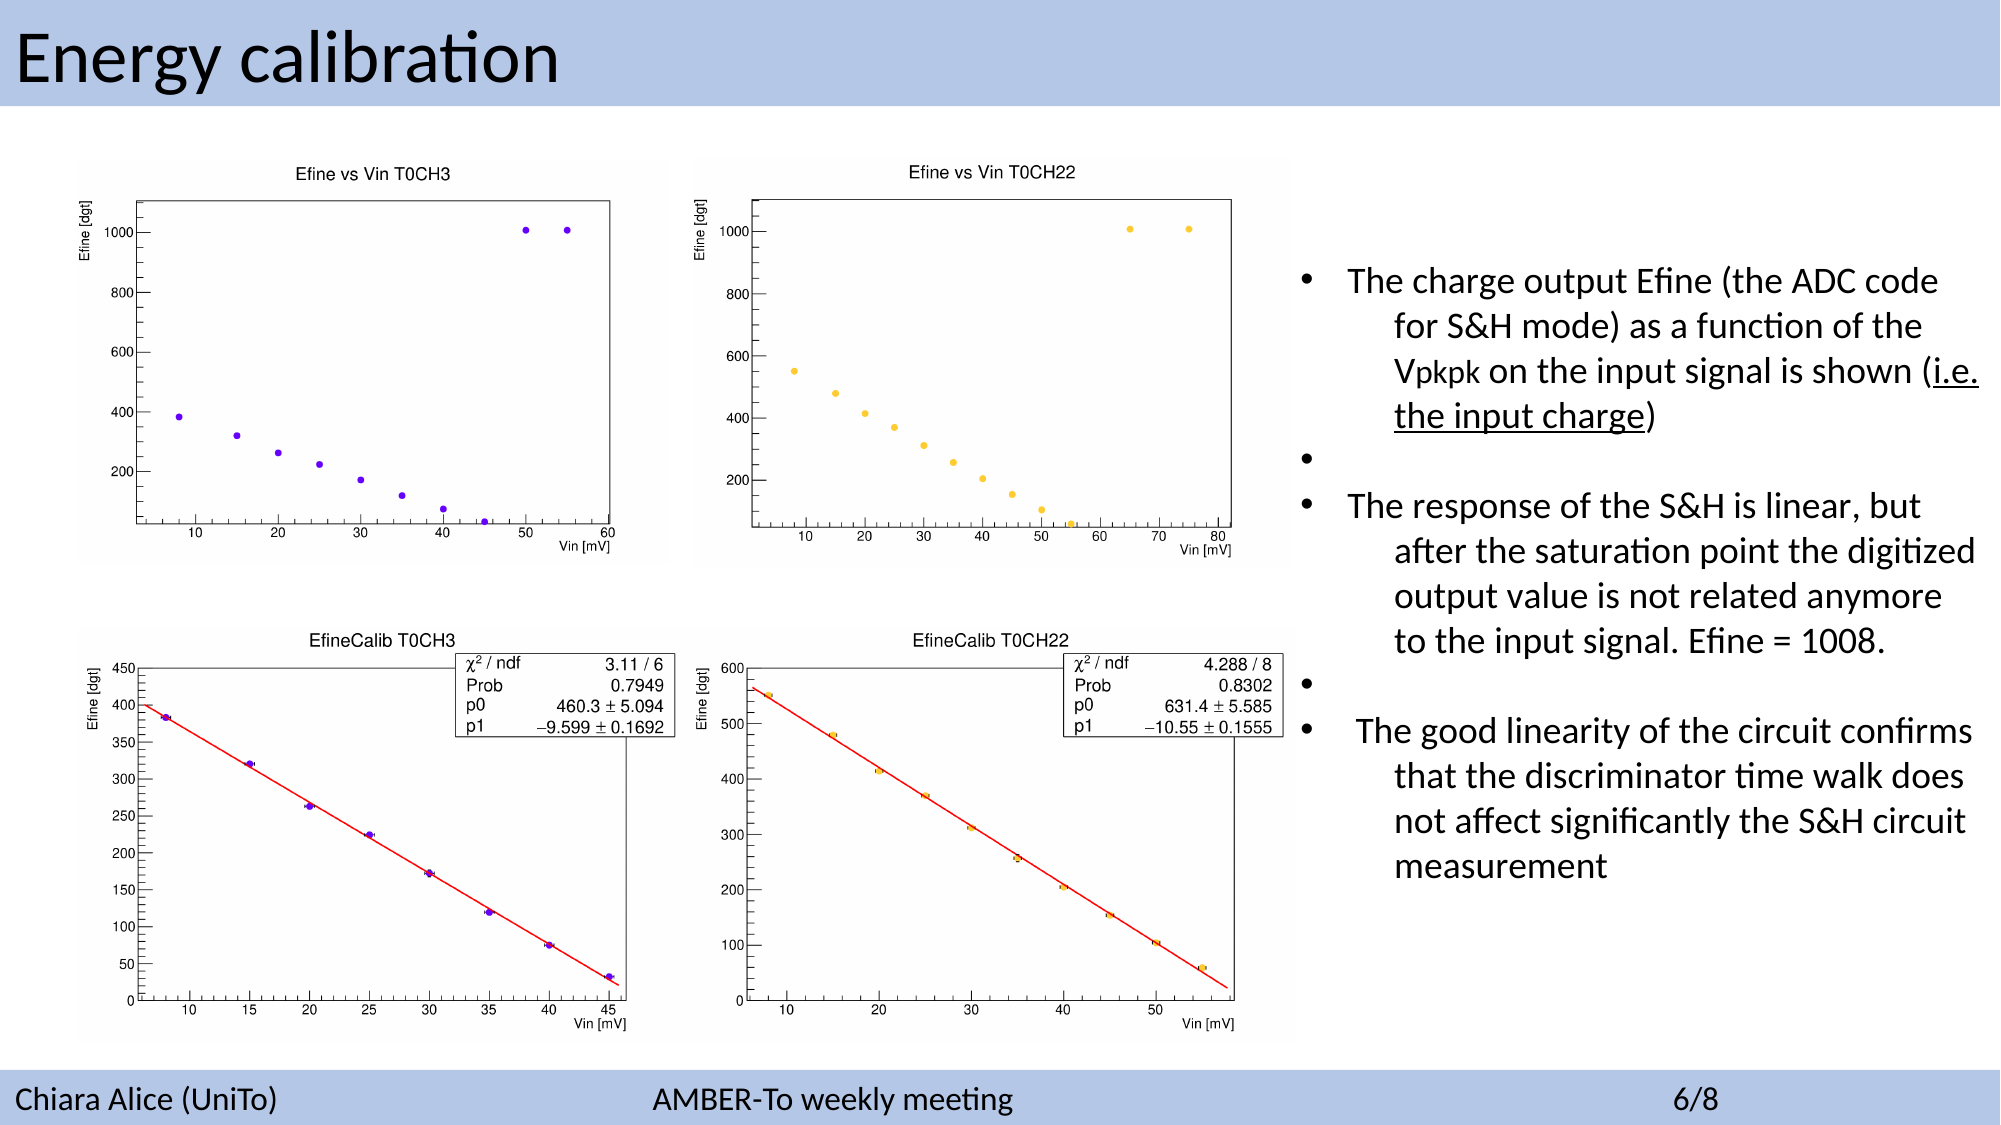

Energy calibration
The charge output Efine (the ADC code for S&H mode) as a function of the Vpkpk on the input signal is shown (i.e. the input charge)
The response of the S&H is linear, but after the saturation point the digitized output value is not related anymore to the input signal. Efine = 1008.
 The good linearity of the circuit confirms that the discriminator time walk does not affect significantly the S&H circuit measurement
Chiara Alice (UniTo)			 AMBER-To weekly meeting 6/8